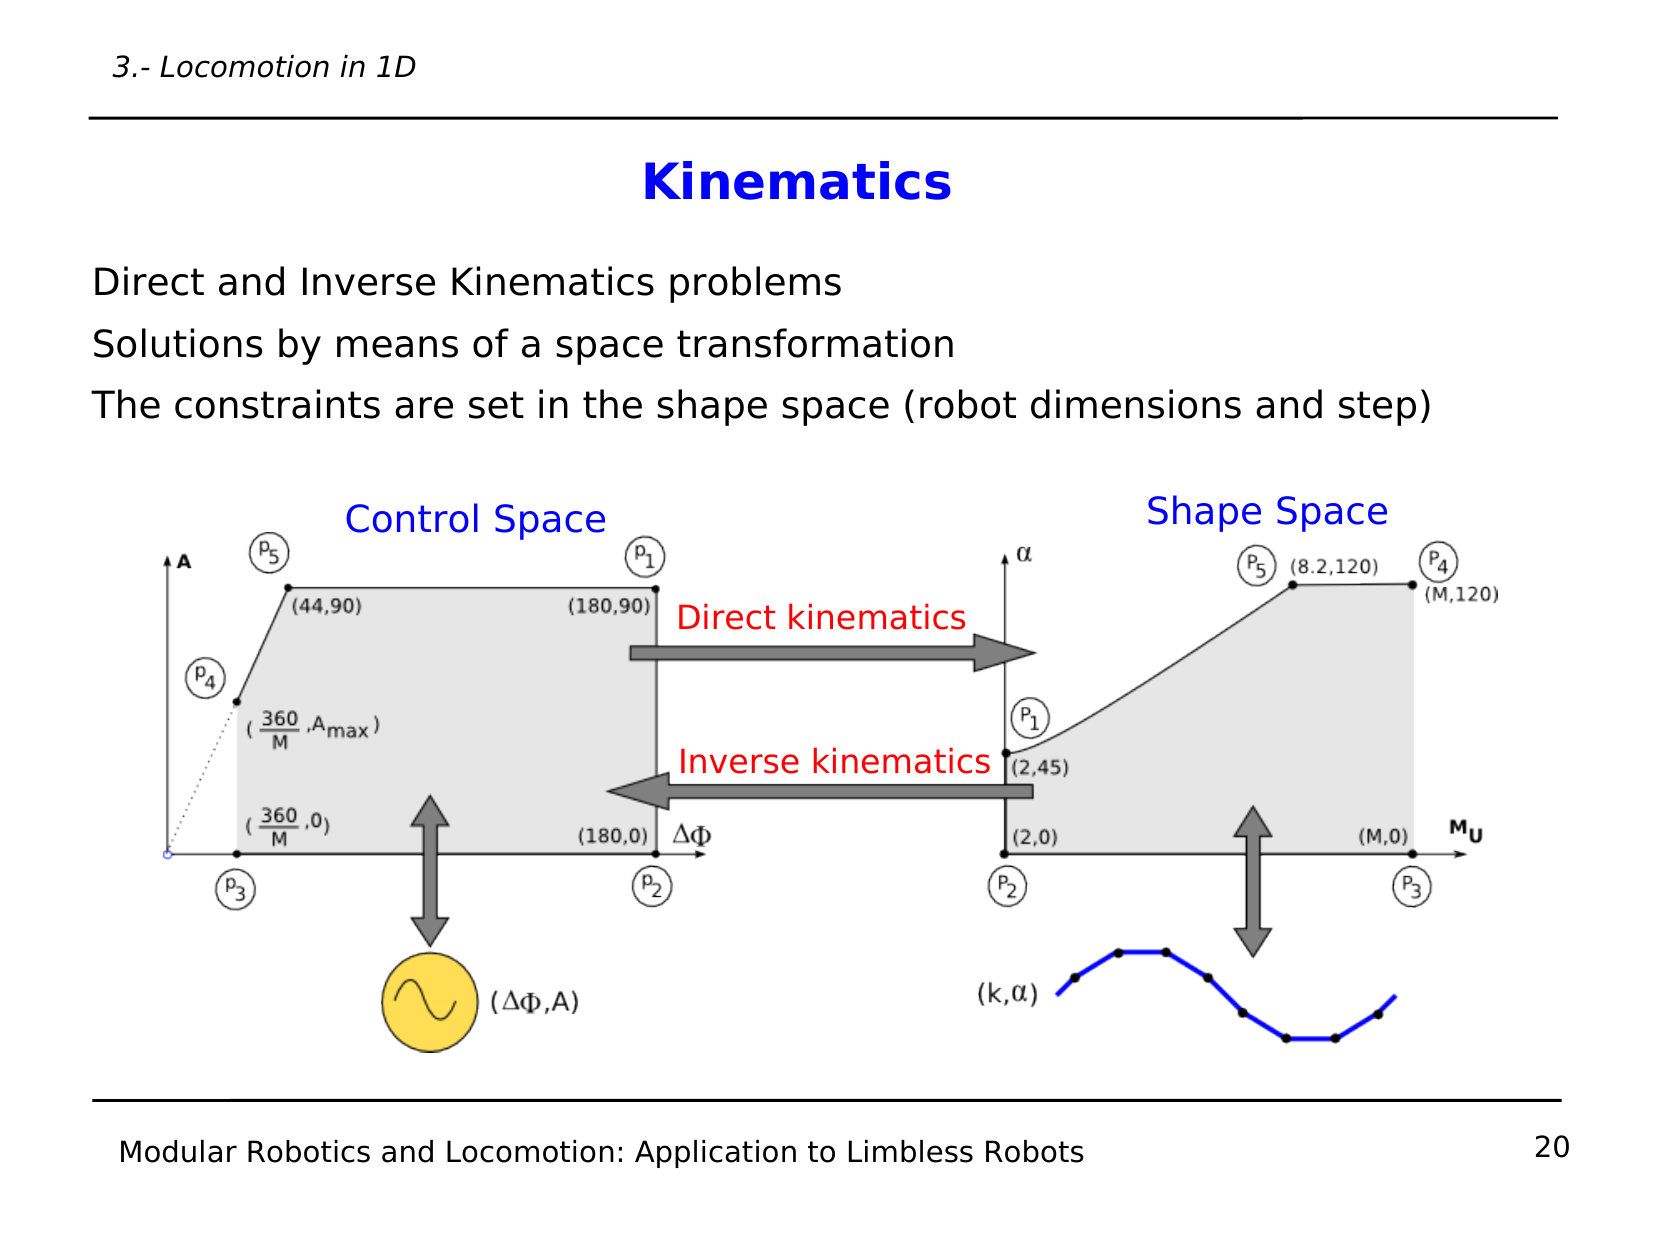

3.- Locomotion in 1D
Kinematics
 Direct and Inverse Kinematics problems
 Solutions by means of a space transformation
 The constraints are set in the shape space (robot dimensions and step)
Shape Space
Control Space
Direct kinematics
Inverse kinematics
Modular Robotics and Locomotion: Application to Limbless Robots
20